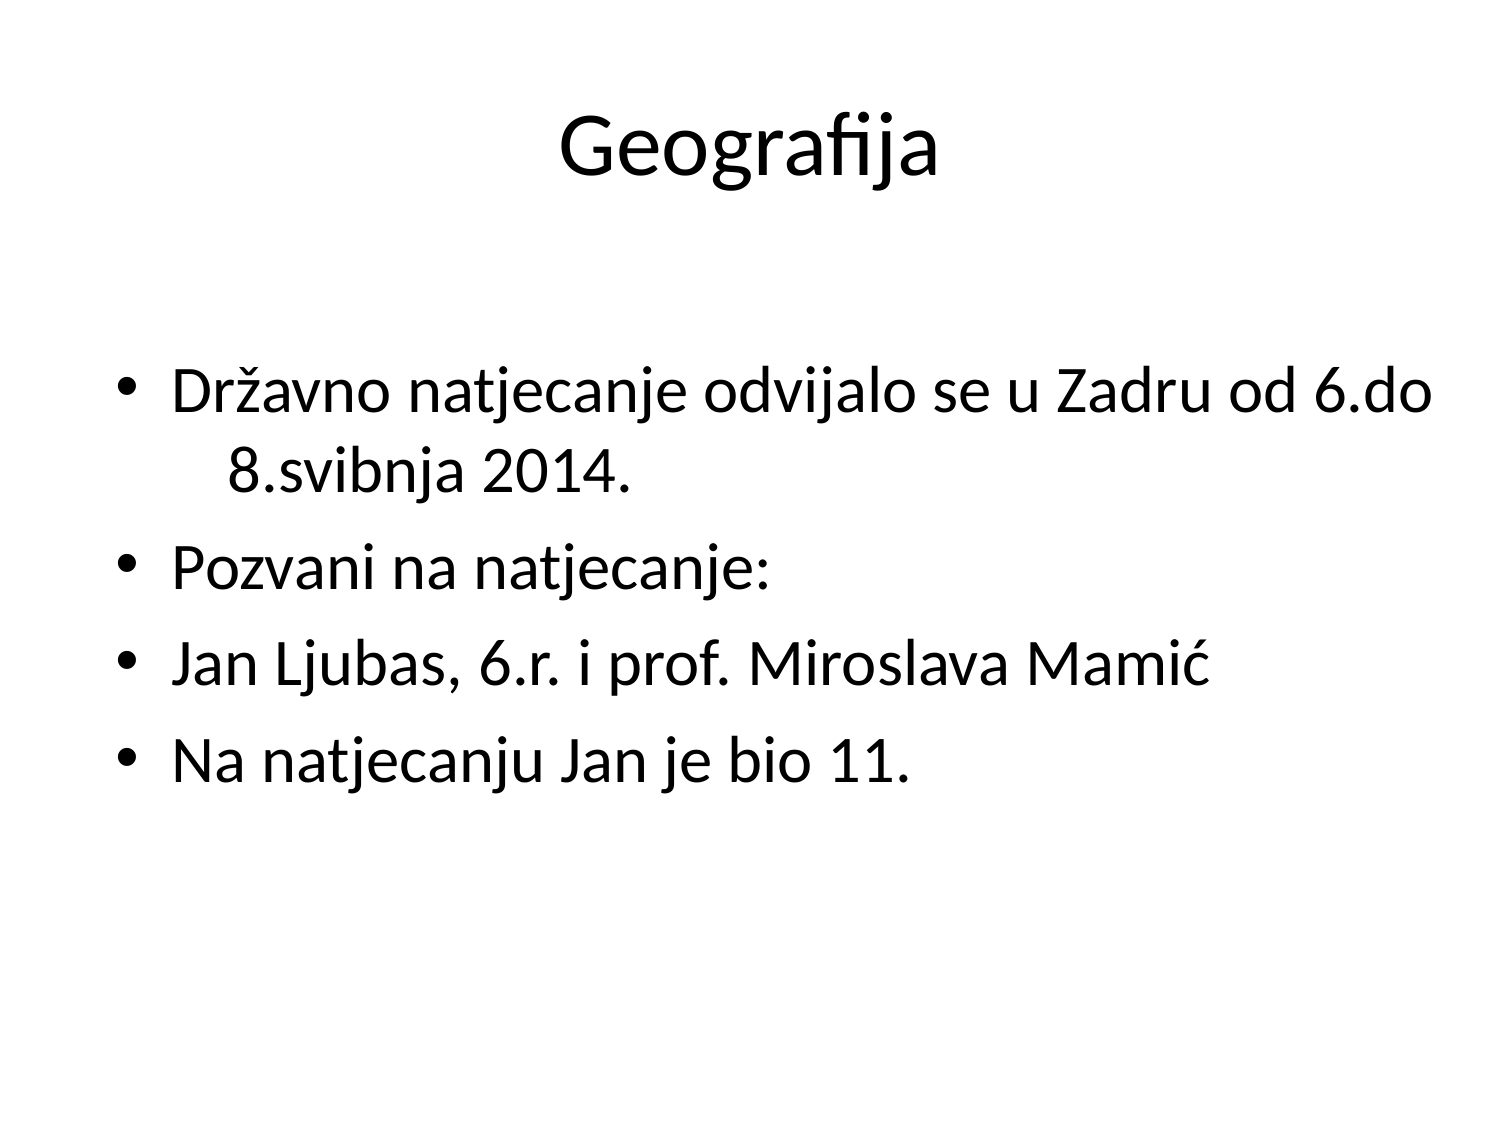

# Geografija
Državno natjecanje odvijalo se u Zadru od 6.do 8.svibnja 2014.
Pozvani na natjecanje:
Jan Ljubas, 6.r. i prof. Miroslava Mamić
Na natjecanju Jan je bio 11.